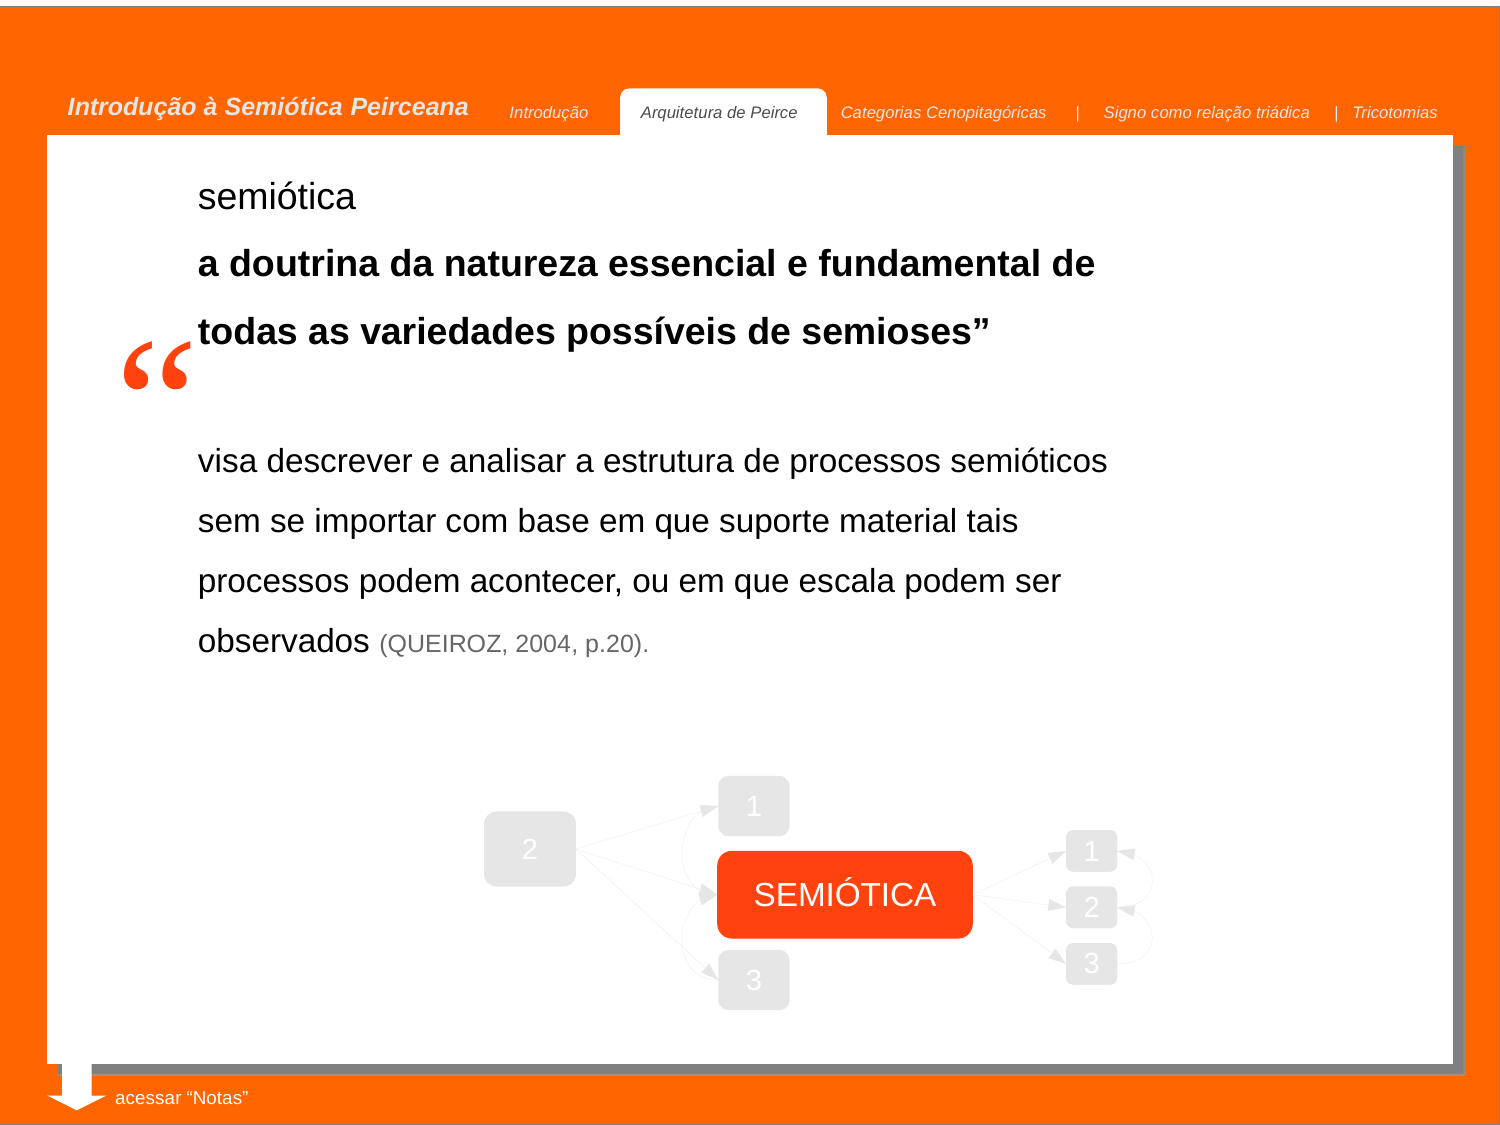

semiótica
a doutrina da natureza essencial e fundamental de todas as variedades possíveis de semioses”
visa descrever e analisar a estrutura de processos semióticos sem se importar com base em que suporte material tais processos podem acontecer, ou em que escala podem ser observados (QUEIROZ, 2004, p.20).
“
1
2
2
1
1
SEMIÓTICA
2
2
3
3
3
acessar “Notas”